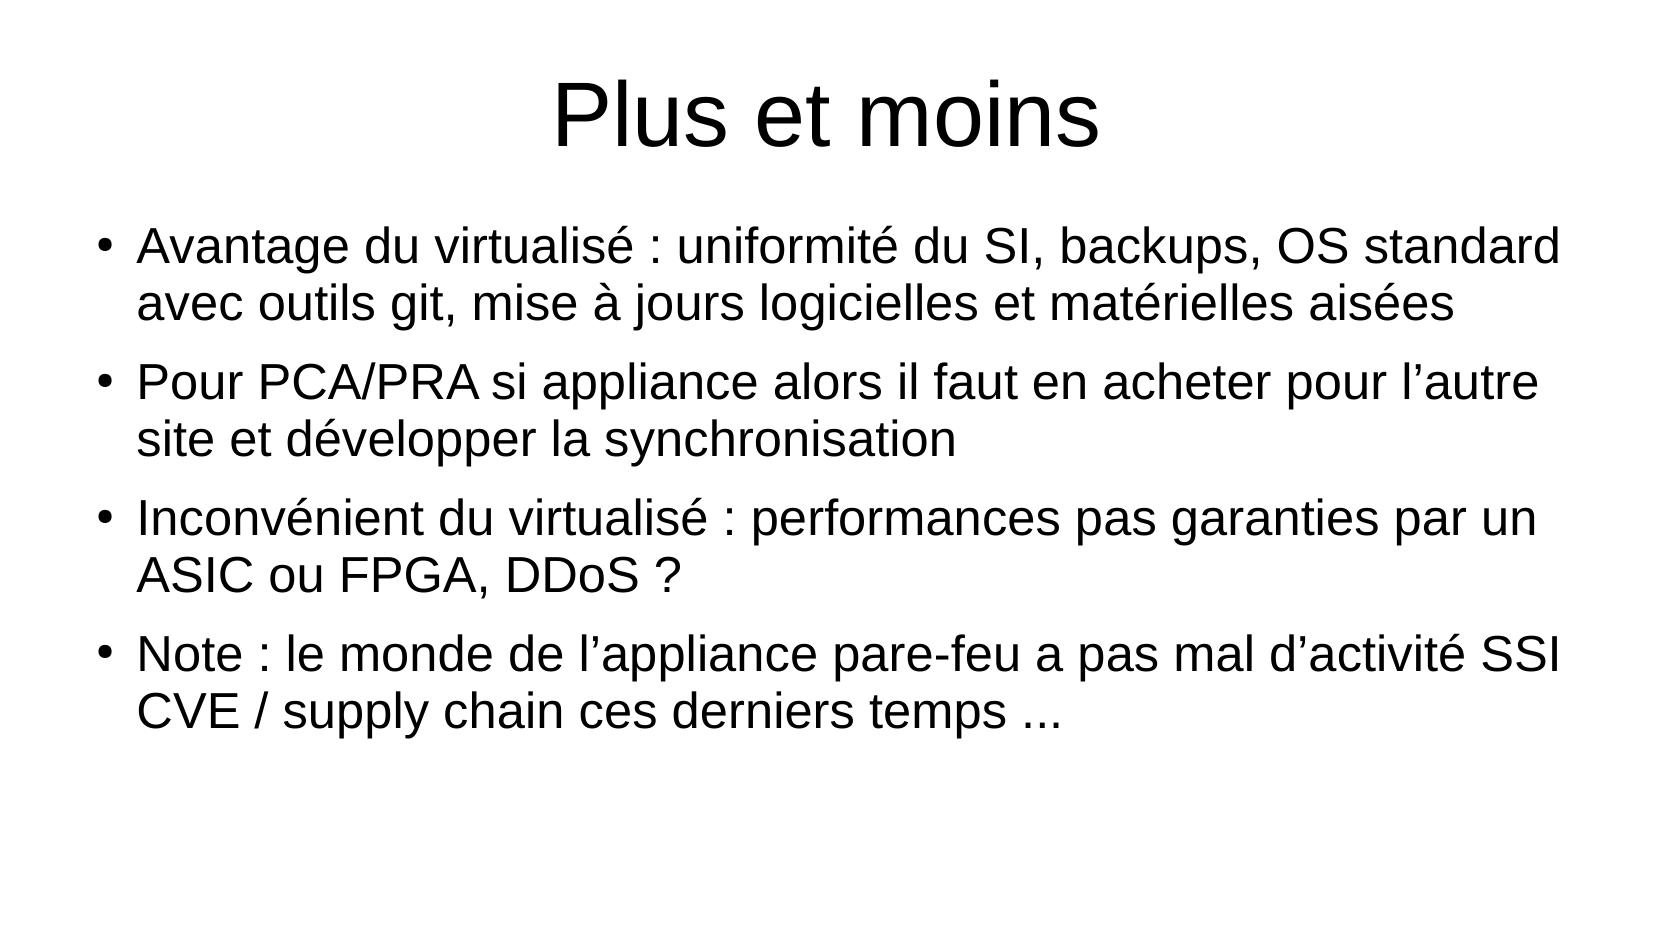

# Plus et moins
Avantage du virtualisé : uniformité du SI, backups, OS standard avec outils git, mise à jours logicielles et matérielles aisées
Pour PCA/PRA si appliance alors il faut en acheter pour l’autre site et développer la synchronisation
Inconvénient du virtualisé : performances pas garanties par un ASIC ou FPGA, DDoS ?
Note : le monde de l’appliance pare-feu a pas mal d’activité SSI CVE / supply chain ces derniers temps ...